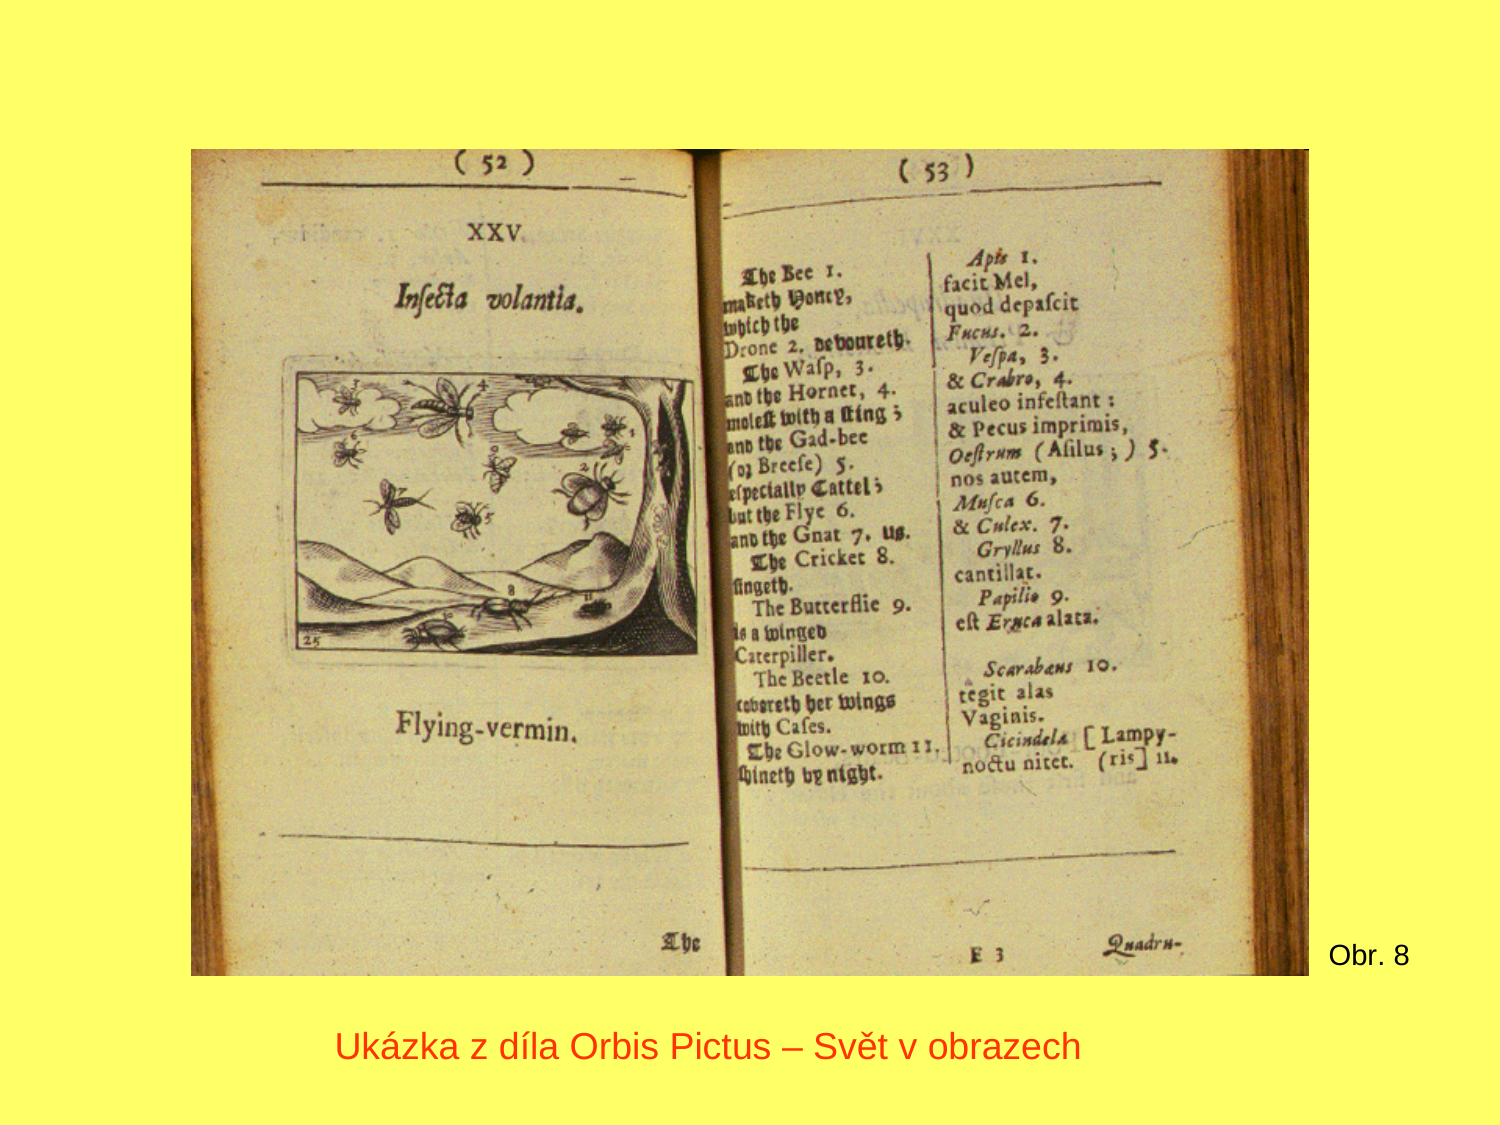

Obr. 8
Ukázka z díla Orbis Pictus – Svět v obrazech